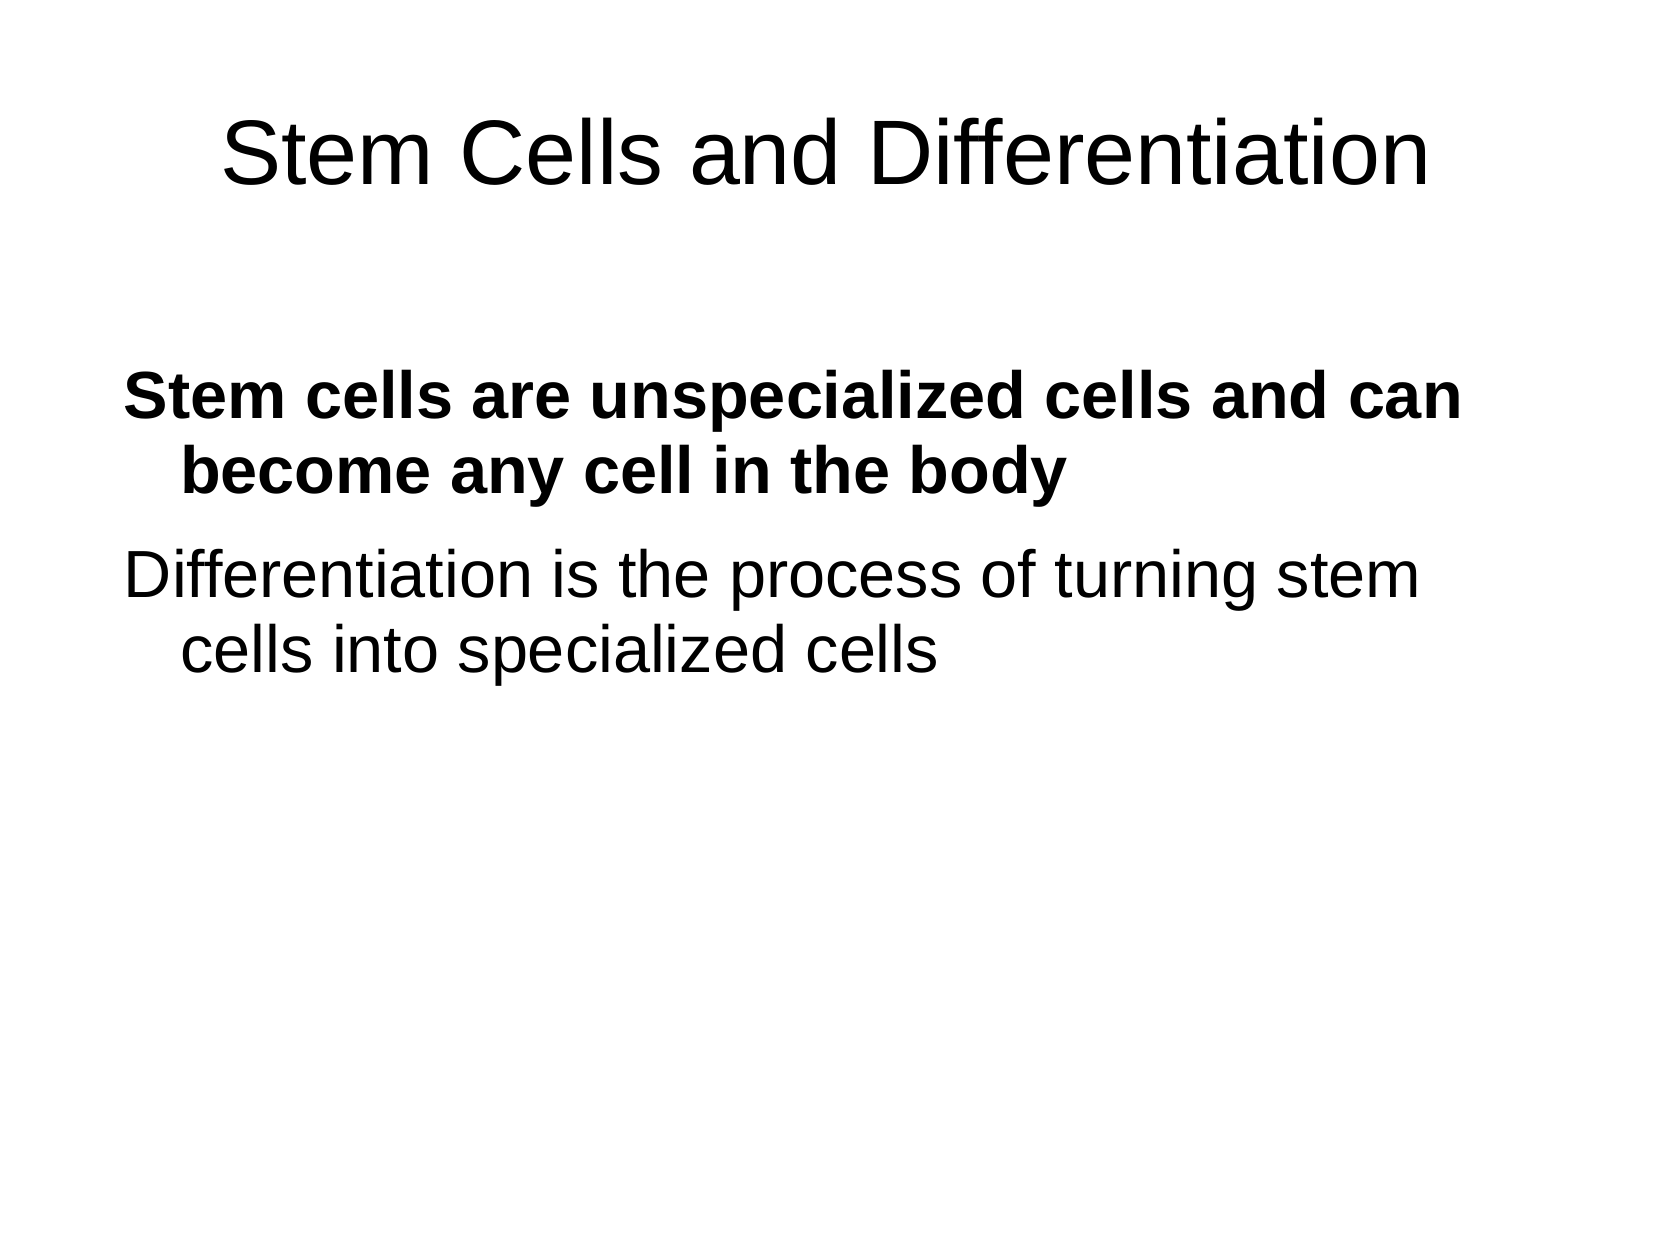

# Stem Cells and Differentiation
Stem cells are unspecialized cells and can become any cell in the body
Differentiation is the process of turning stem cells into specialized cells